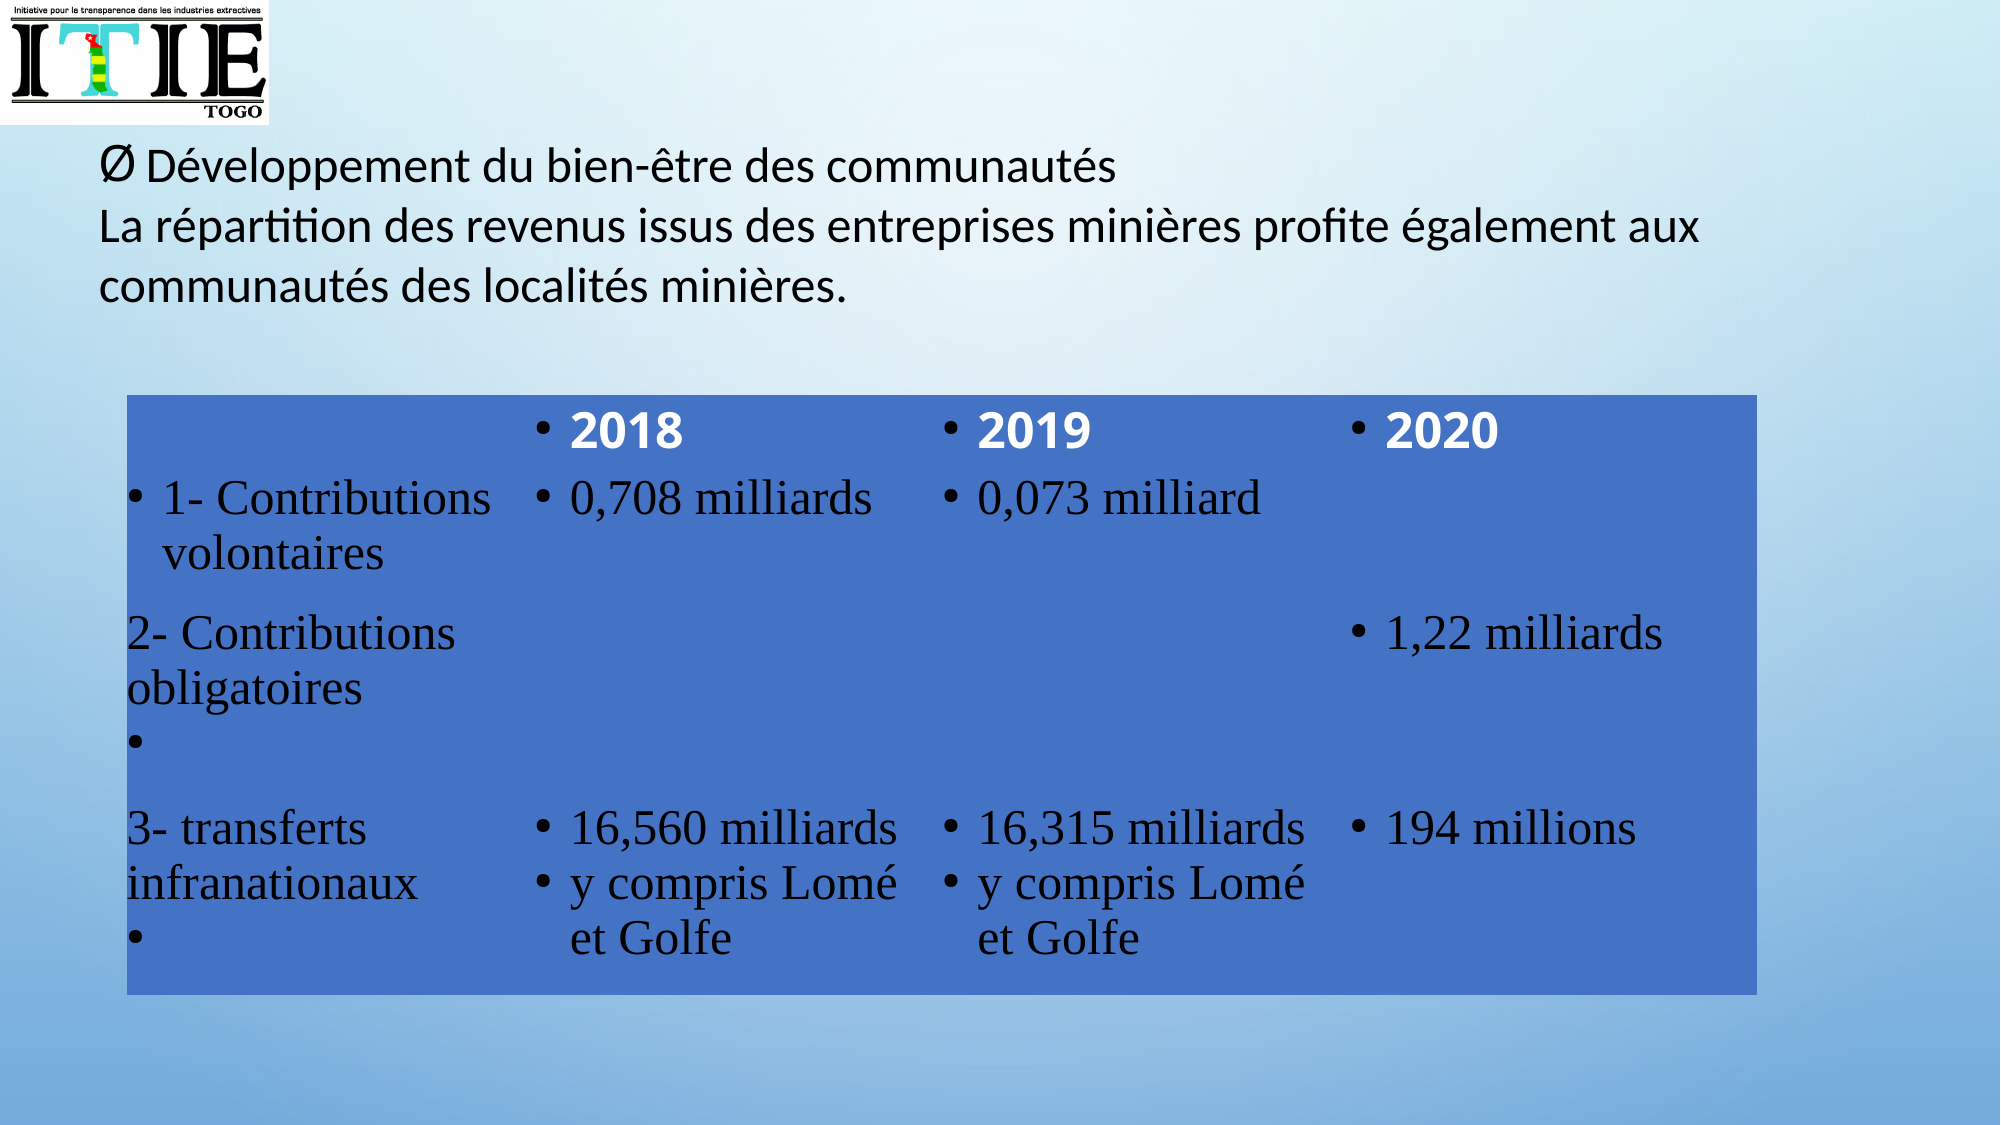

Développement du bien-être des communautés
La répartition des revenus issus des entreprises minières profite également aux communautés des localités minières.
| | 2018 | 2019 | 2020 |
| --- | --- | --- | --- |
| 1- Contributions volontaires | 0,708 milliards | 0,073 milliard | |
| 2- Contributions obligatoires | | | 1,22 milliards |
| 3- transferts infranationaux | 16,560 milliards y compris Lomé et Golfe | 16,315 milliards y compris Lomé et Golfe | 194 millions |